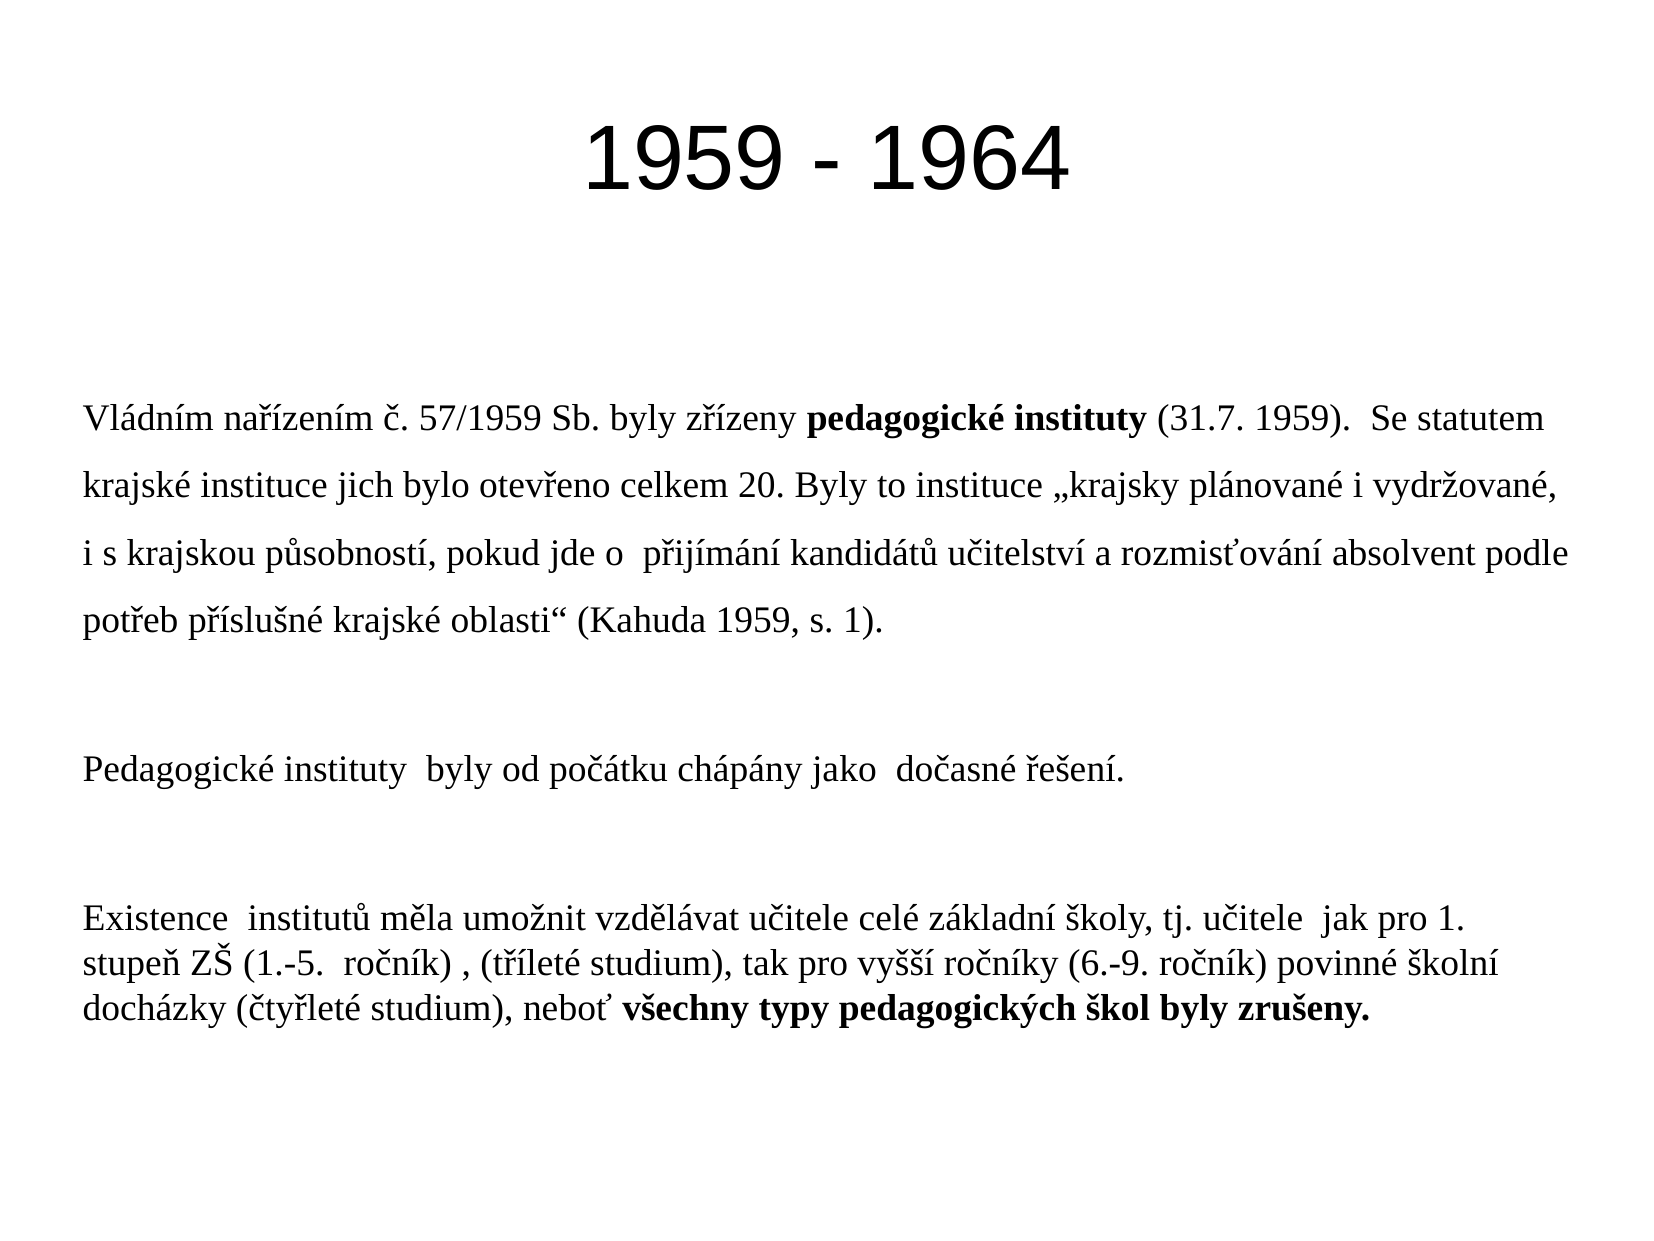

# 1959 - 1964
Vládním nařízením č. 57/1959 Sb. byly zřízeny pedagogické instituty (31.7. 1959). Se statutem krajské instituce jich bylo otevřeno celkem 20. Byly to instituce „krajsky plánované i vydržované, i s krajskou působností, pokud jde o přijímání kandidátů učitelství a rozmisťování absolvent podle potřeb příslušné krajské oblasti“ (Kahuda 1959, s. 1).
Pedagogické instituty byly od počátku chápány jako dočasné řešení.
Existence institutů měla umožnit vzdělávat učitele celé základní školy, tj. učitele jak pro 1. stupeň ZŠ (1.-5. ročník) , (tříleté studium), tak pro vyšší ročníky (6.-9. ročník) povinné školní docházky (čtyřleté studium), neboť všechny typy pedagogických škol byly zrušeny.